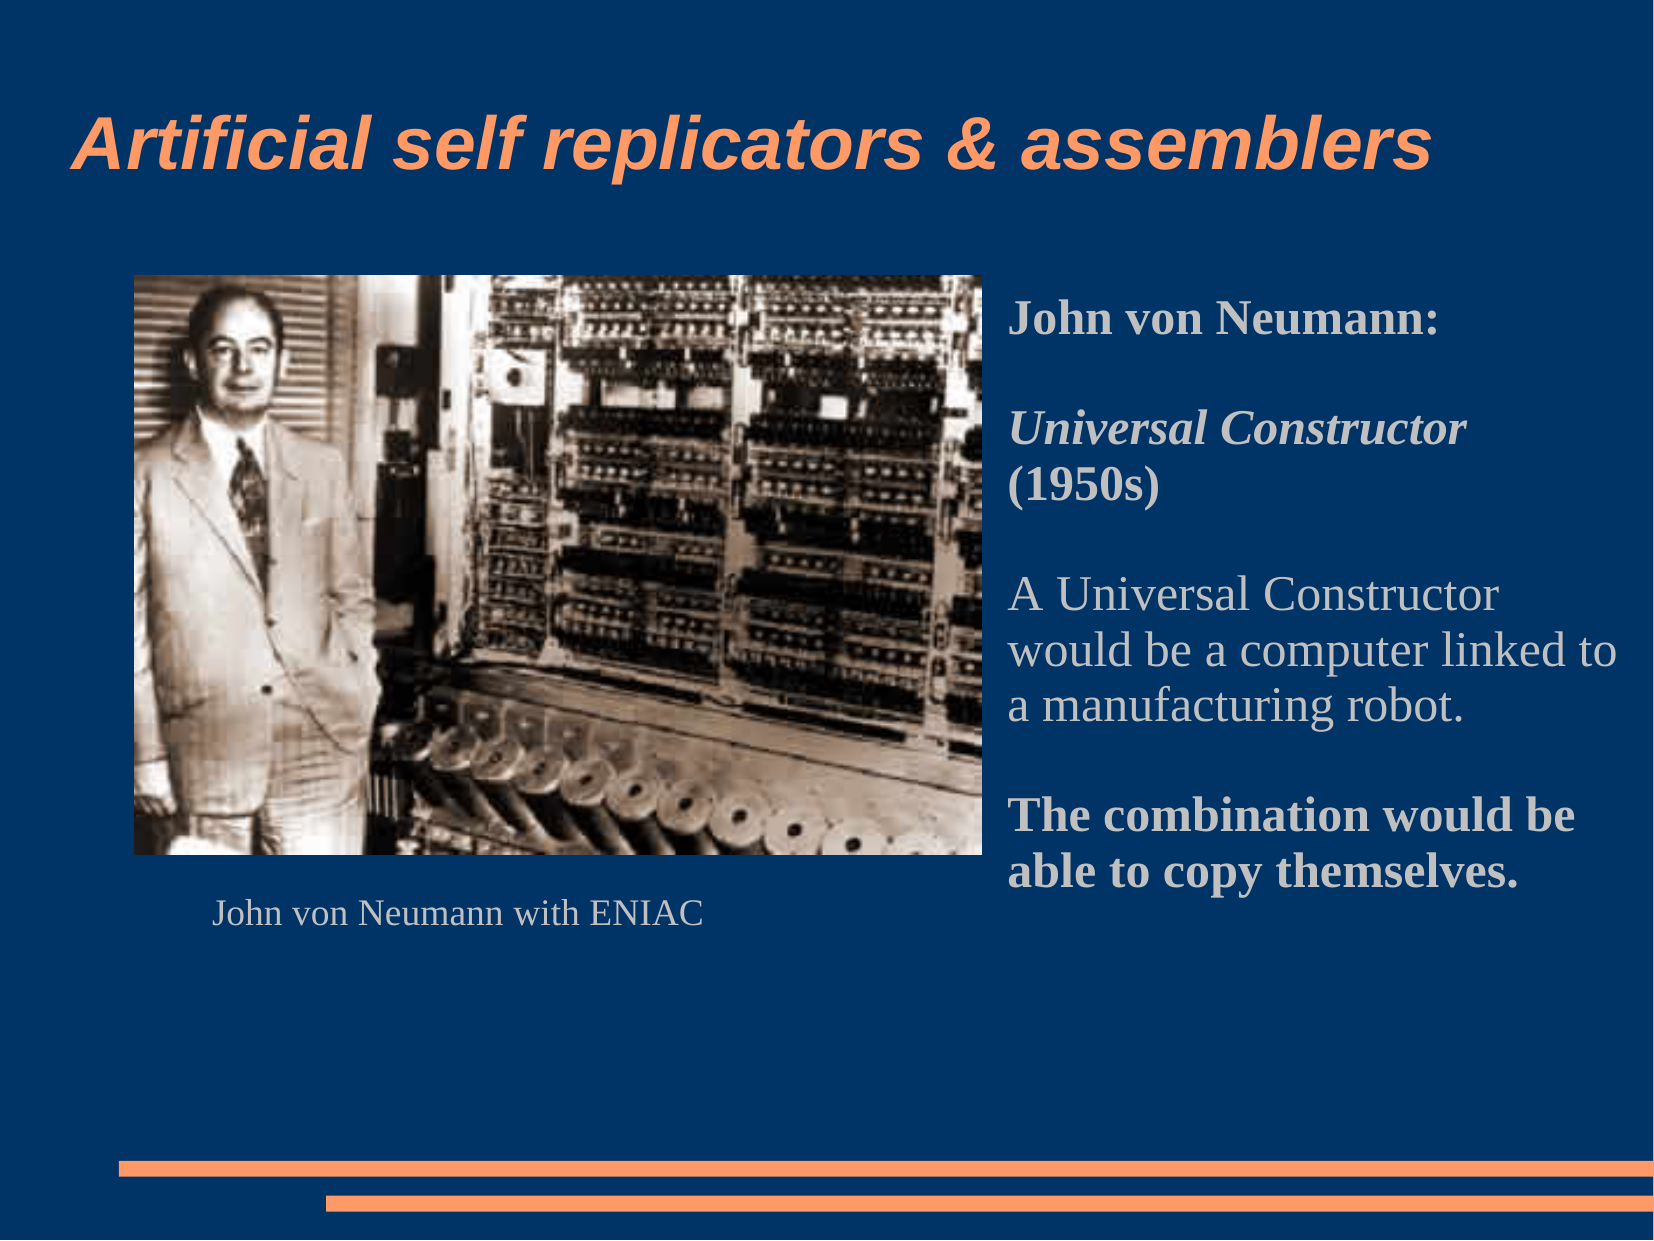

# Artificial self replicators & assemblers
John von Neumann:
Universal Constructor (1950s)
A Universal Constructor would be a computer linked to a manufacturing robot.
The combination would be able to copy themselves.
John von Neumann with ENIAC